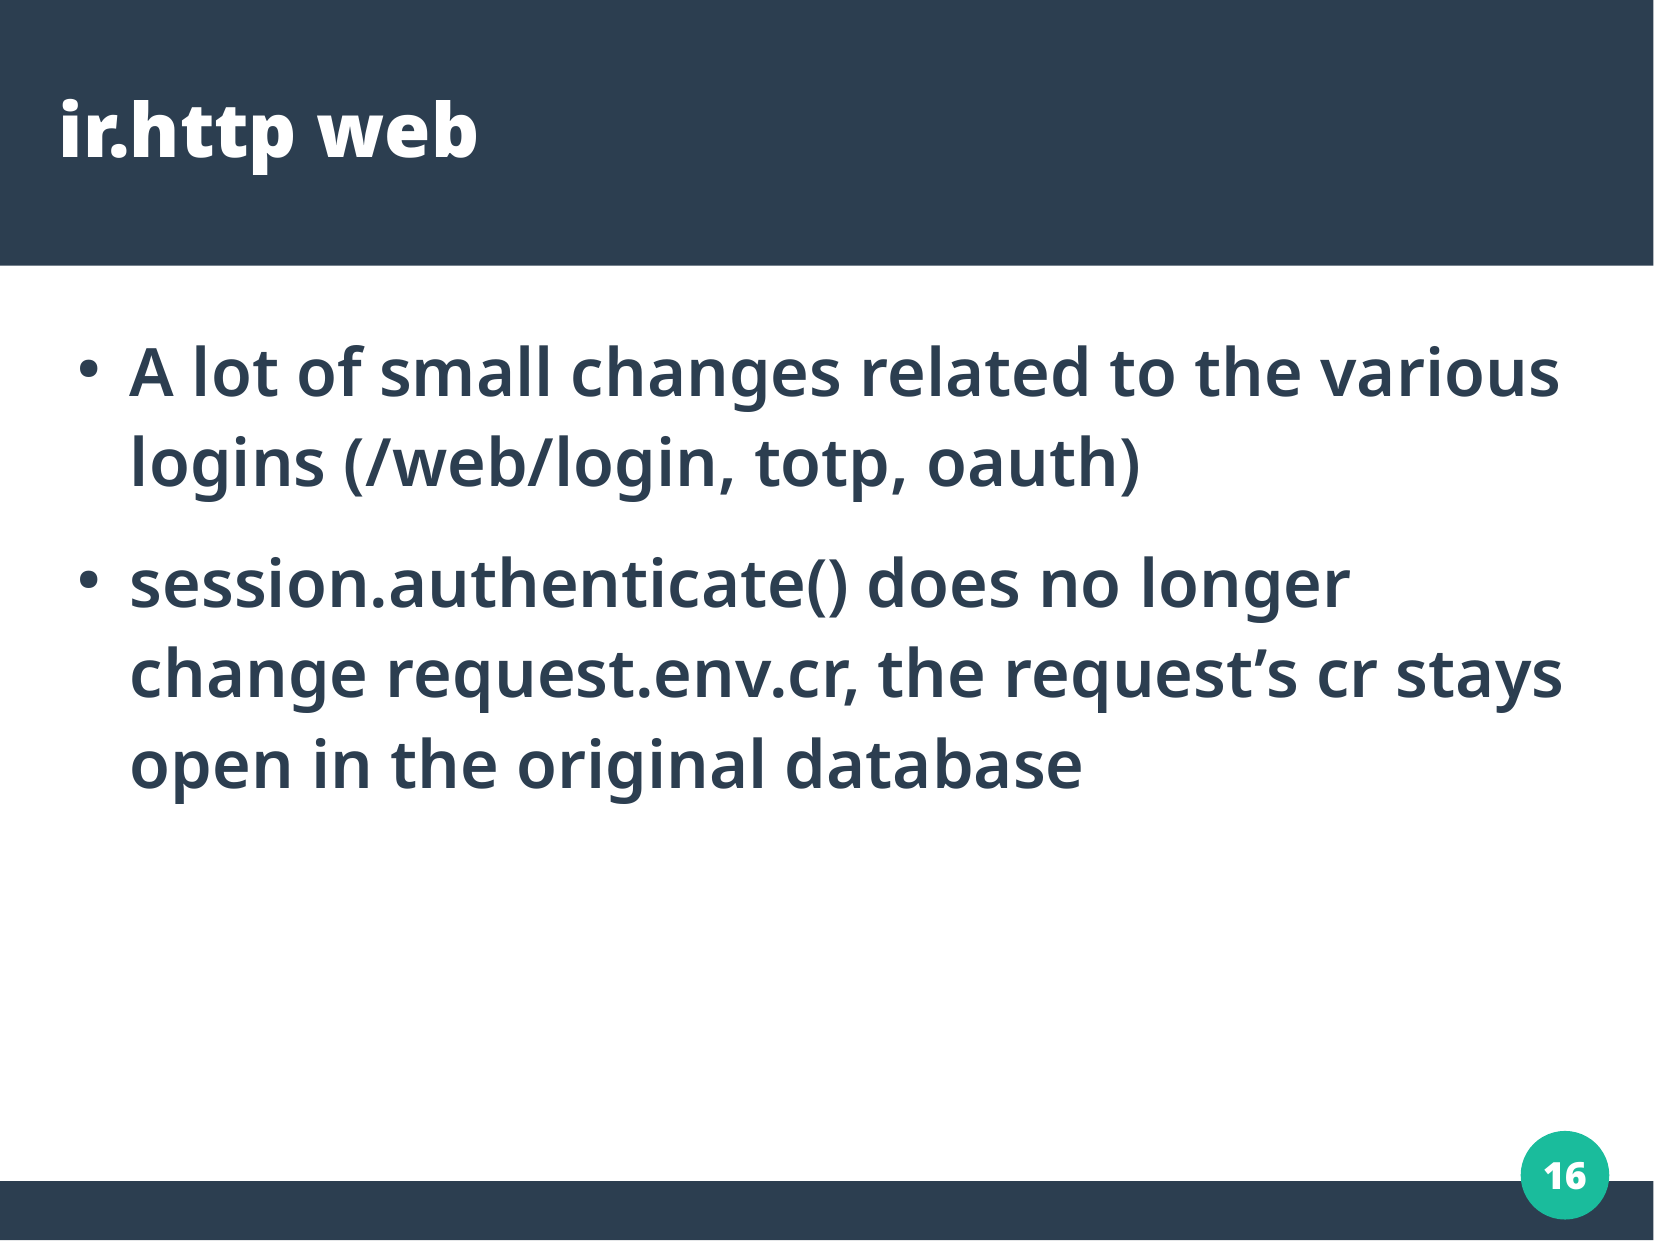

# ir.http web
A lot of small changes related to the various logins (/web/login, totp, oauth)
session.authenticate() does no longer change request.env.cr, the request’s cr stays open in the original database
16